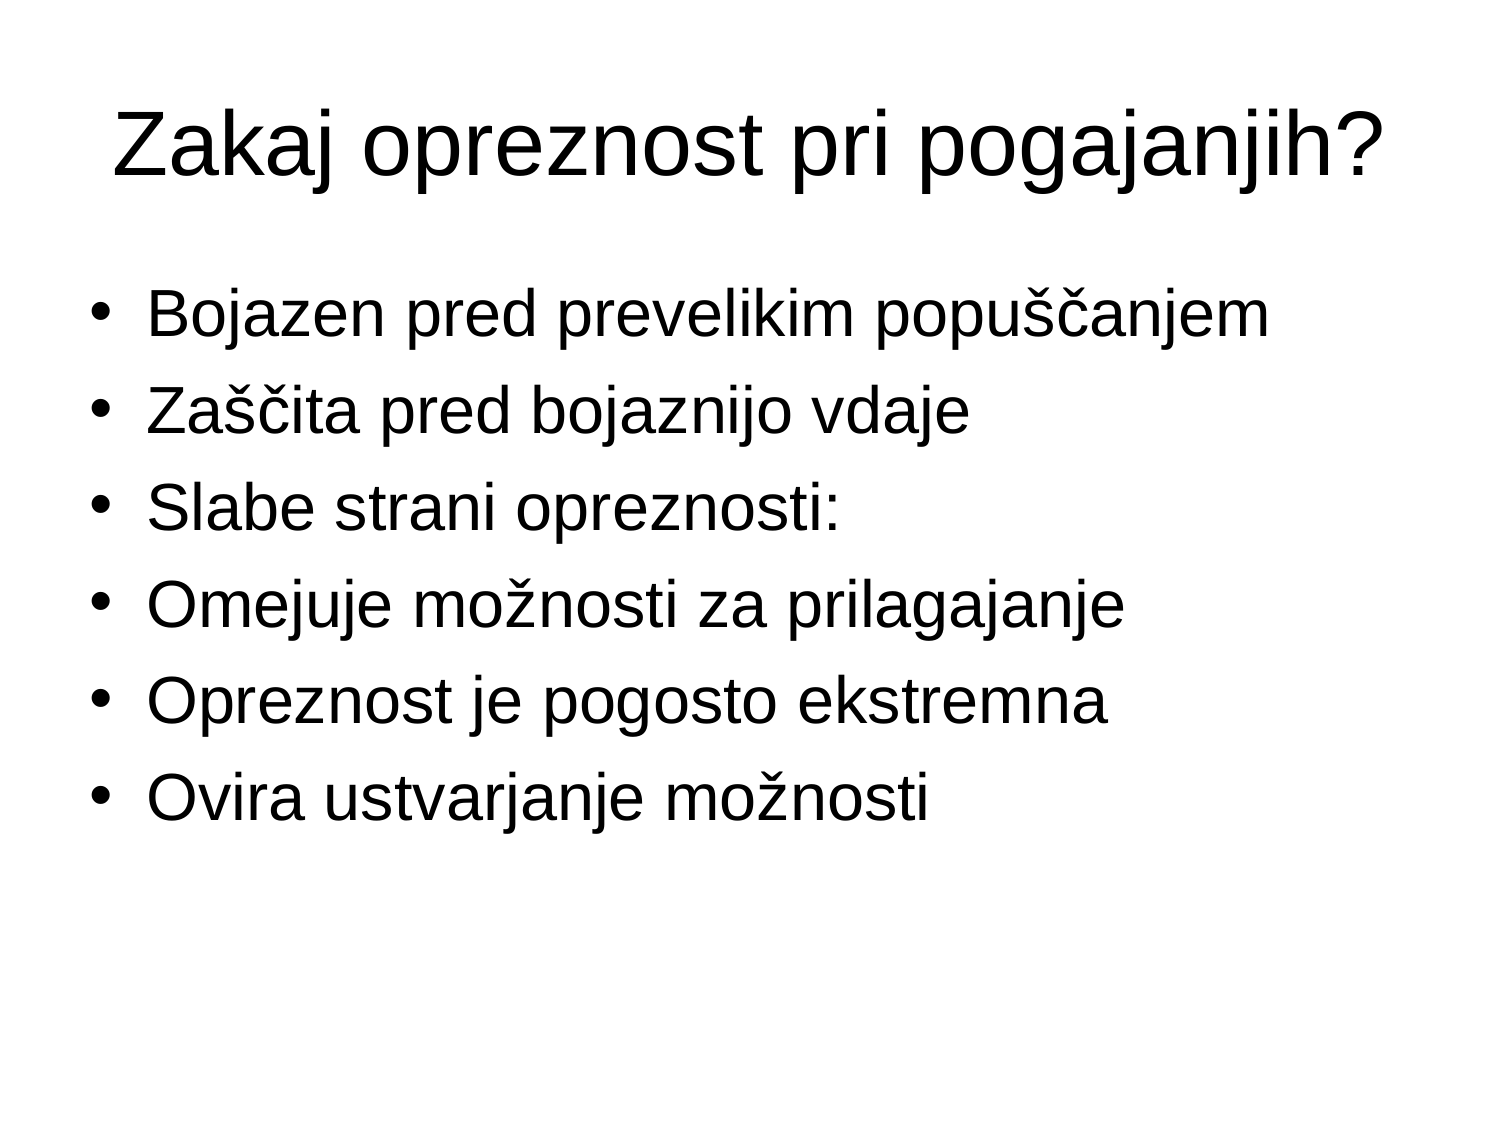

# Zakaj opreznost pri pogajanjih?
Bojazen pred prevelikim popuščanjem
Zaščita pred bojaznijo vdaje
Slabe strani opreznosti:
Omejuje možnosti za prilagajanje
Opreznost je pogosto ekstremna
Ovira ustvarjanje možnosti